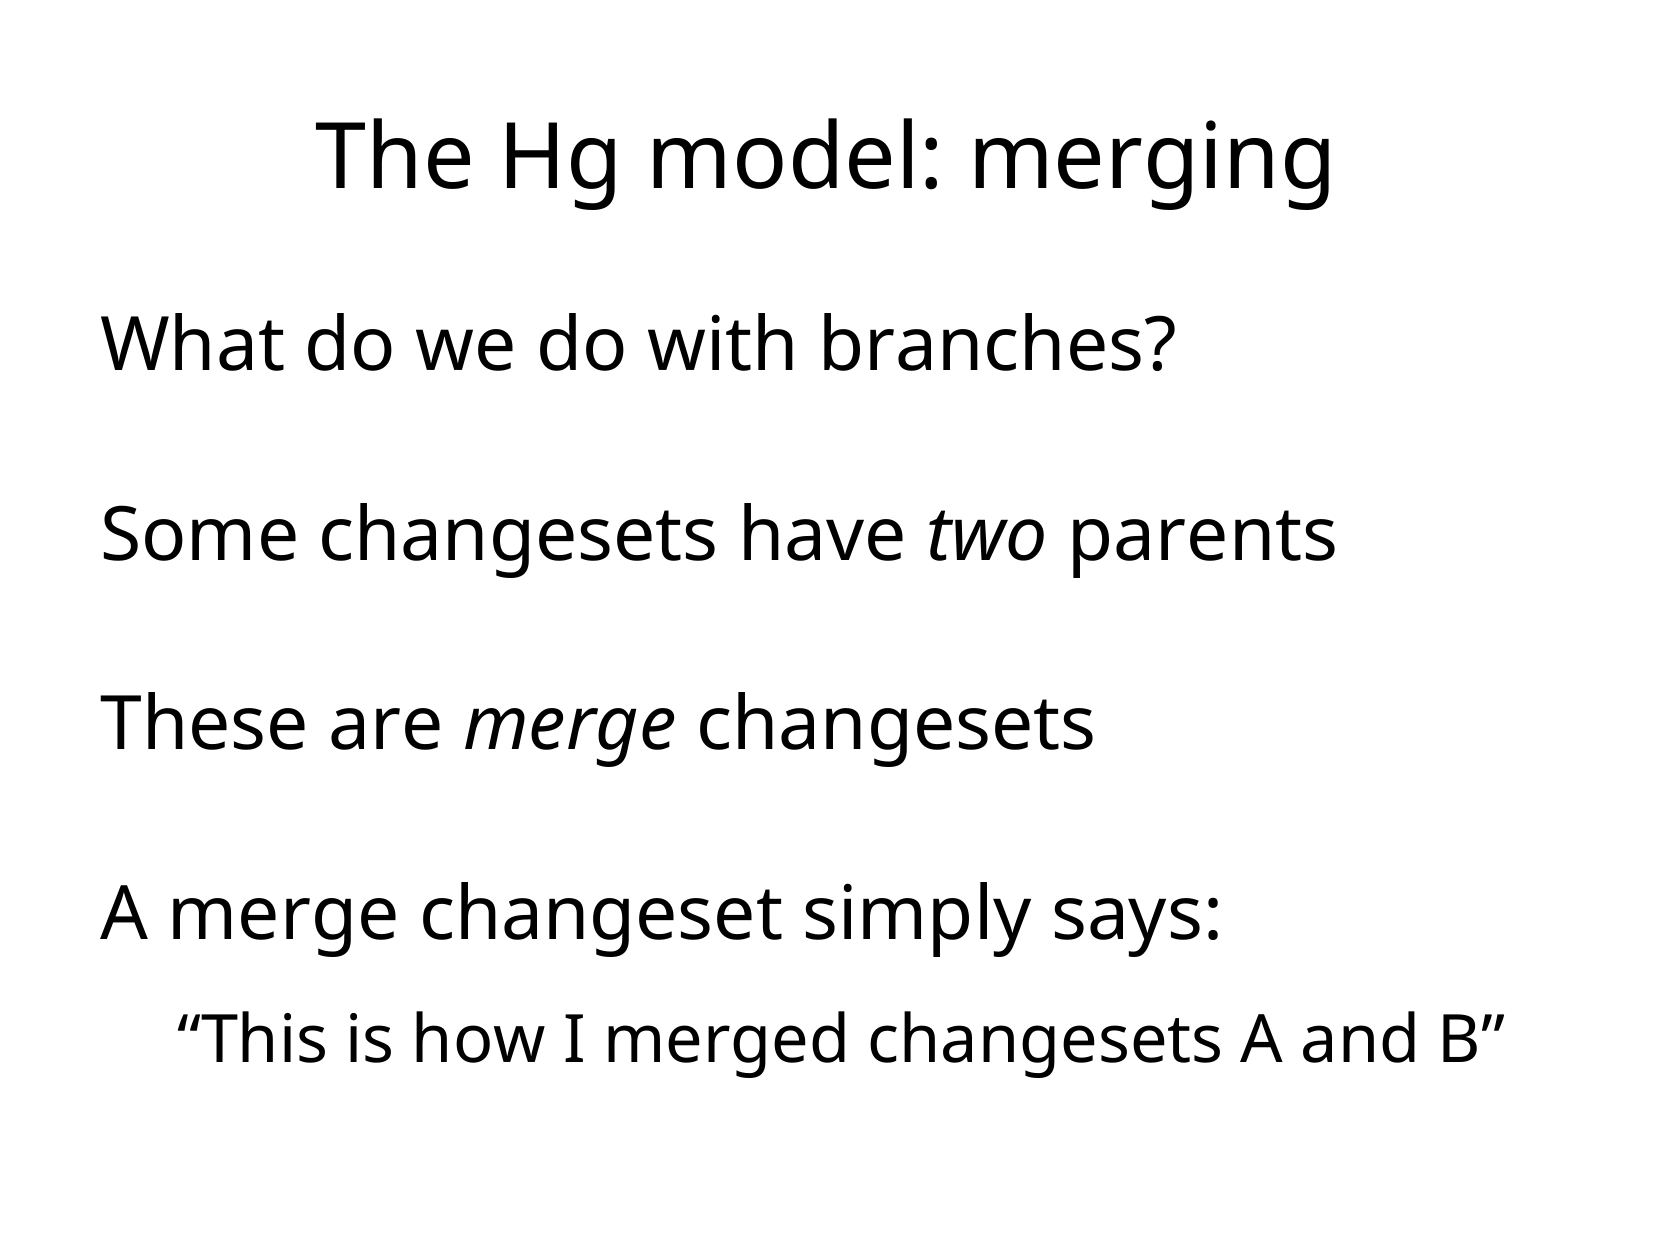

# The Hg model: merging
What do we do with branches?
Some changesets have two parents
These are merge changesets
A merge changeset simply says:
“This is how I merged changesets A and B”